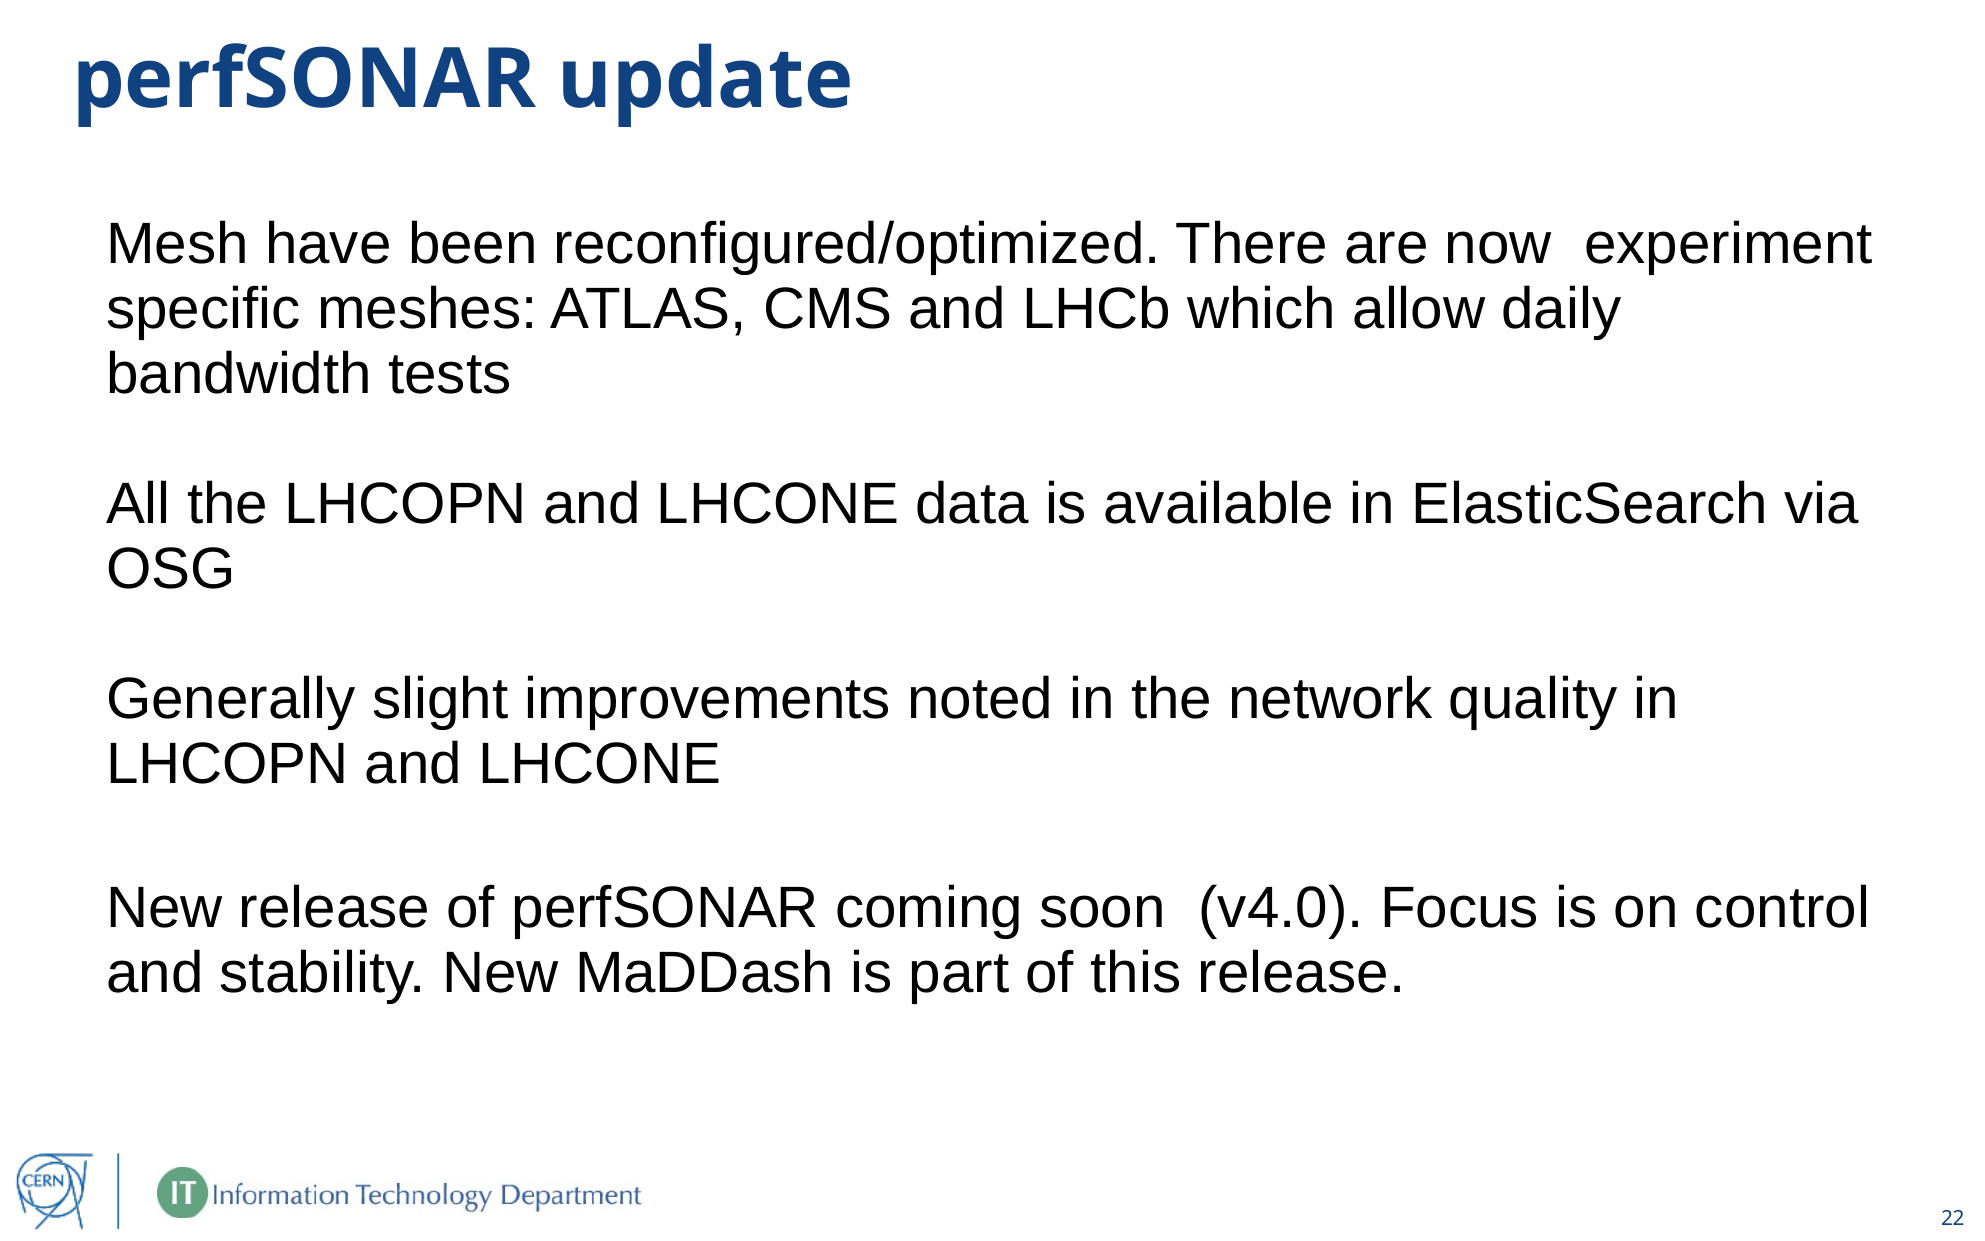

# perfSONAR update
Mesh have been reconfigured/optimized. There are now experiment specific meshes: ATLAS, CMS and LHCb which allow daily bandwidth tests
All the LHCOPN and LHCONE data is available in ElasticSearch via OSG
Generally slight improvements noted in the network quality in LHCOPN and LHCONE
New release of perfSONAR coming soon (v4.0). Focus is on control and stability. New MaDDash is part of this release.